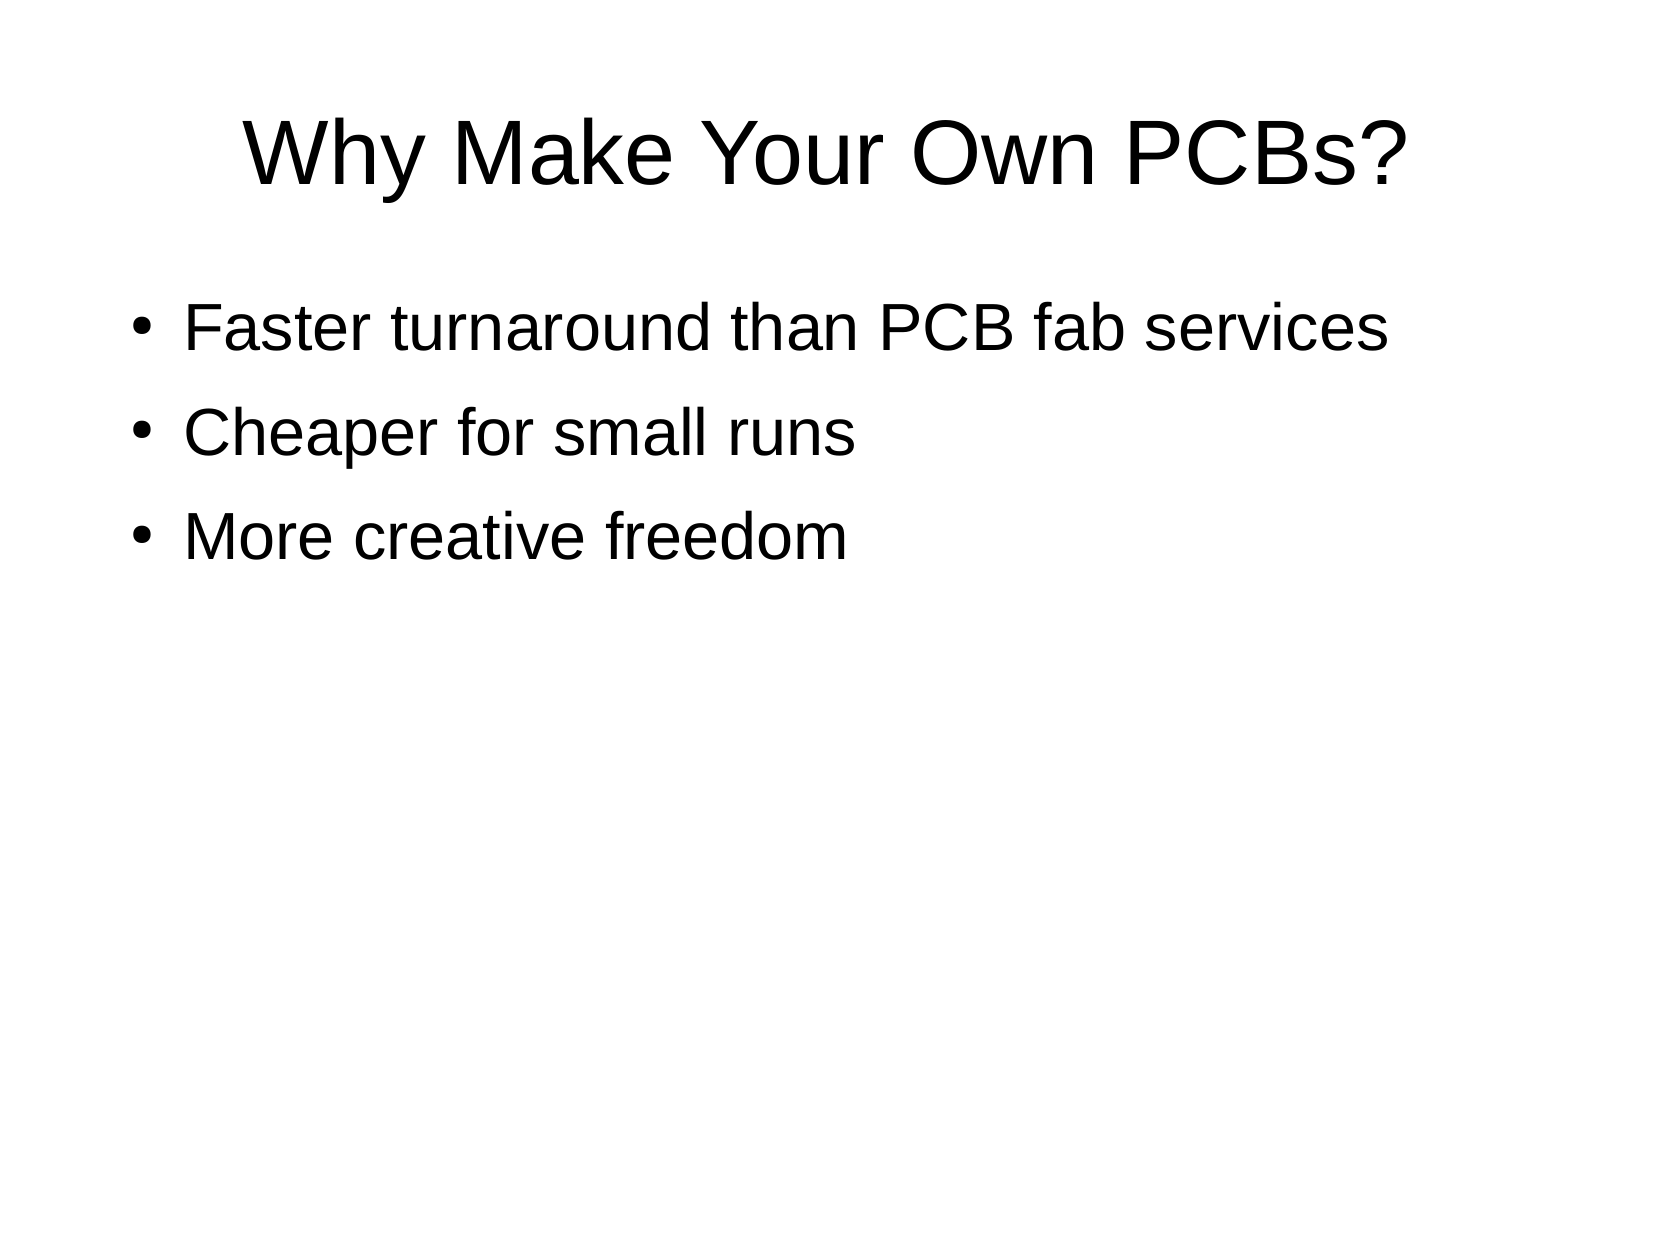

# Why Make Your Own PCBs?
Faster turnaround than PCB fab services
Cheaper for small runs
More creative freedom